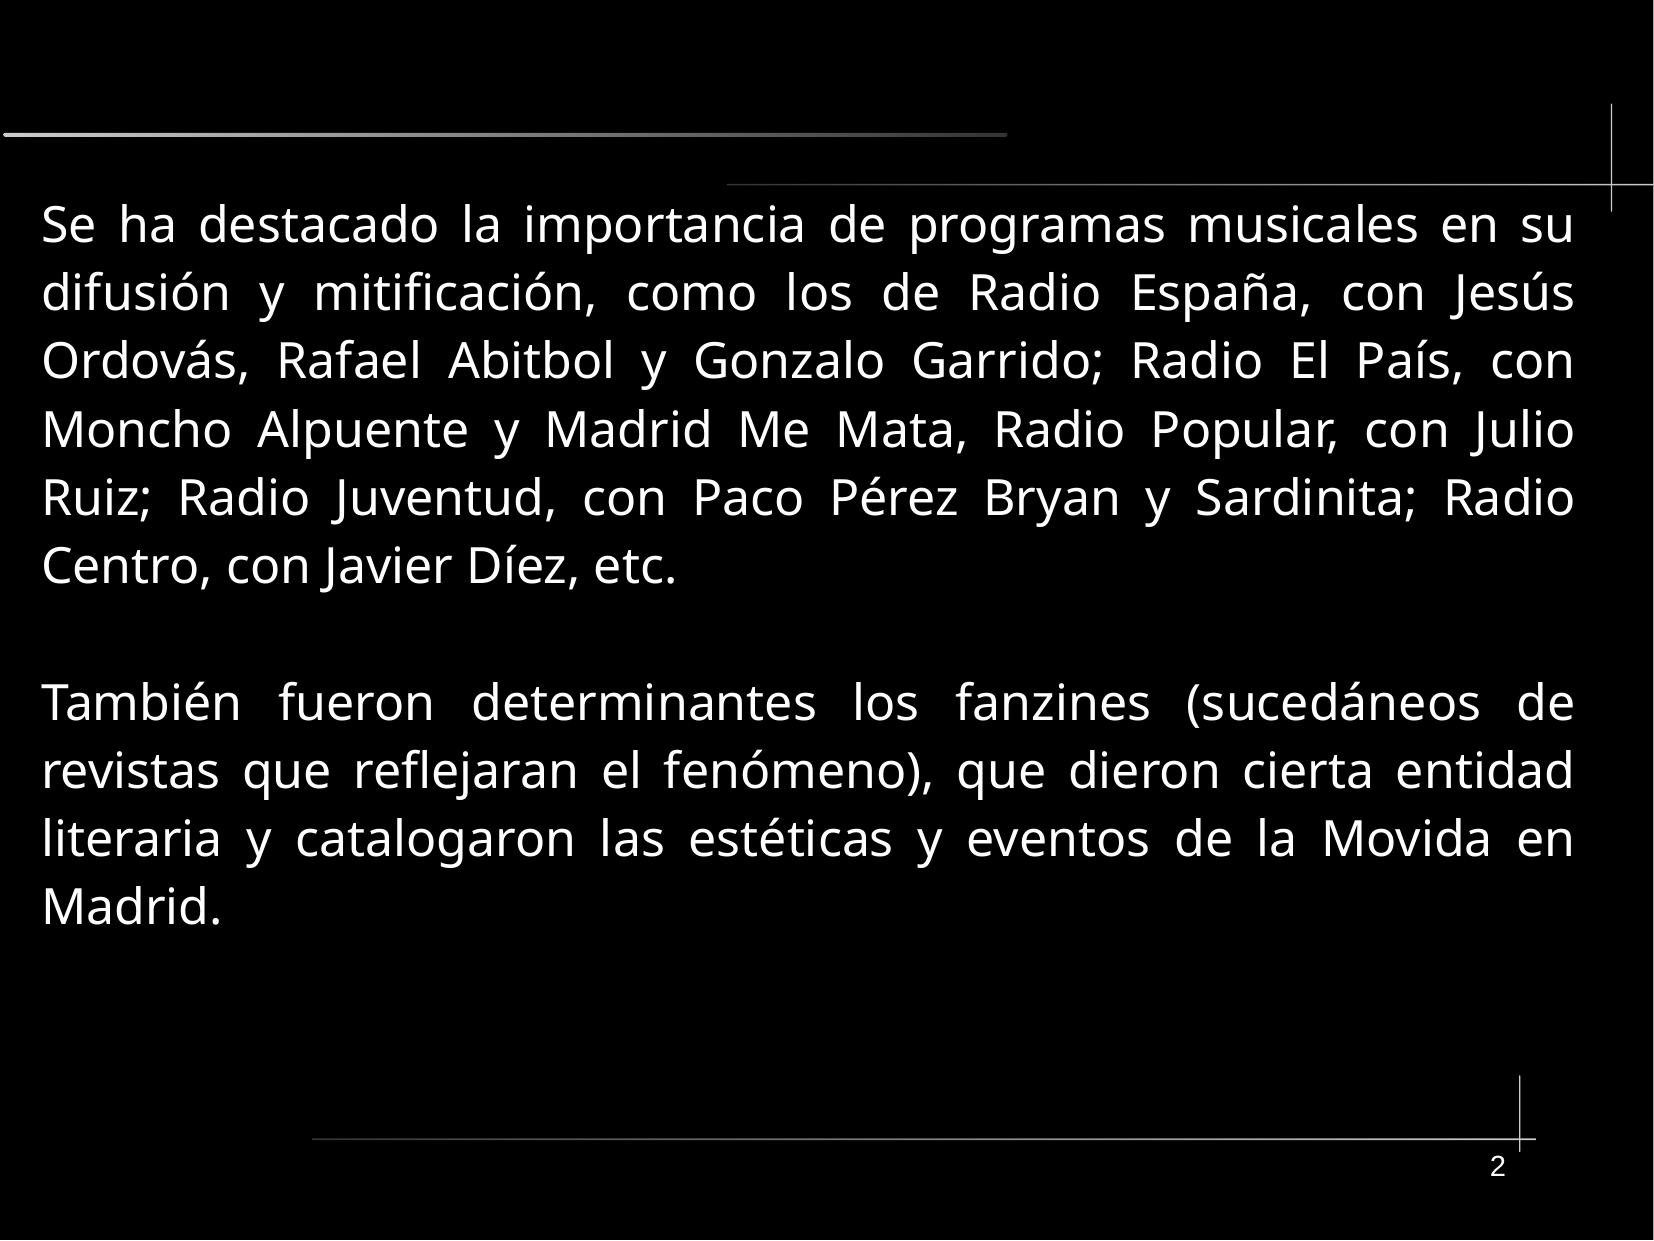

Se ha destacado la importancia de programas musicales en su difusión y mitificación, como los de Radio España, con Jesús Ordovás, Rafael Abitbol y Gonzalo Garrido; Radio El País, con Moncho Alpuente y Madrid Me Mata, Radio Popular, con Julio Ruiz; Radio Juventud, con Paco Pérez Bryan y Sardinita; Radio Centro, con Javier Díez, etc.
También fueron determinantes los fanzines (sucedáneos de revistas que reflejaran el fenómeno), que dieron cierta entidad literaria y catalogaron las estéticas y eventos de la Movida en Madrid.
2